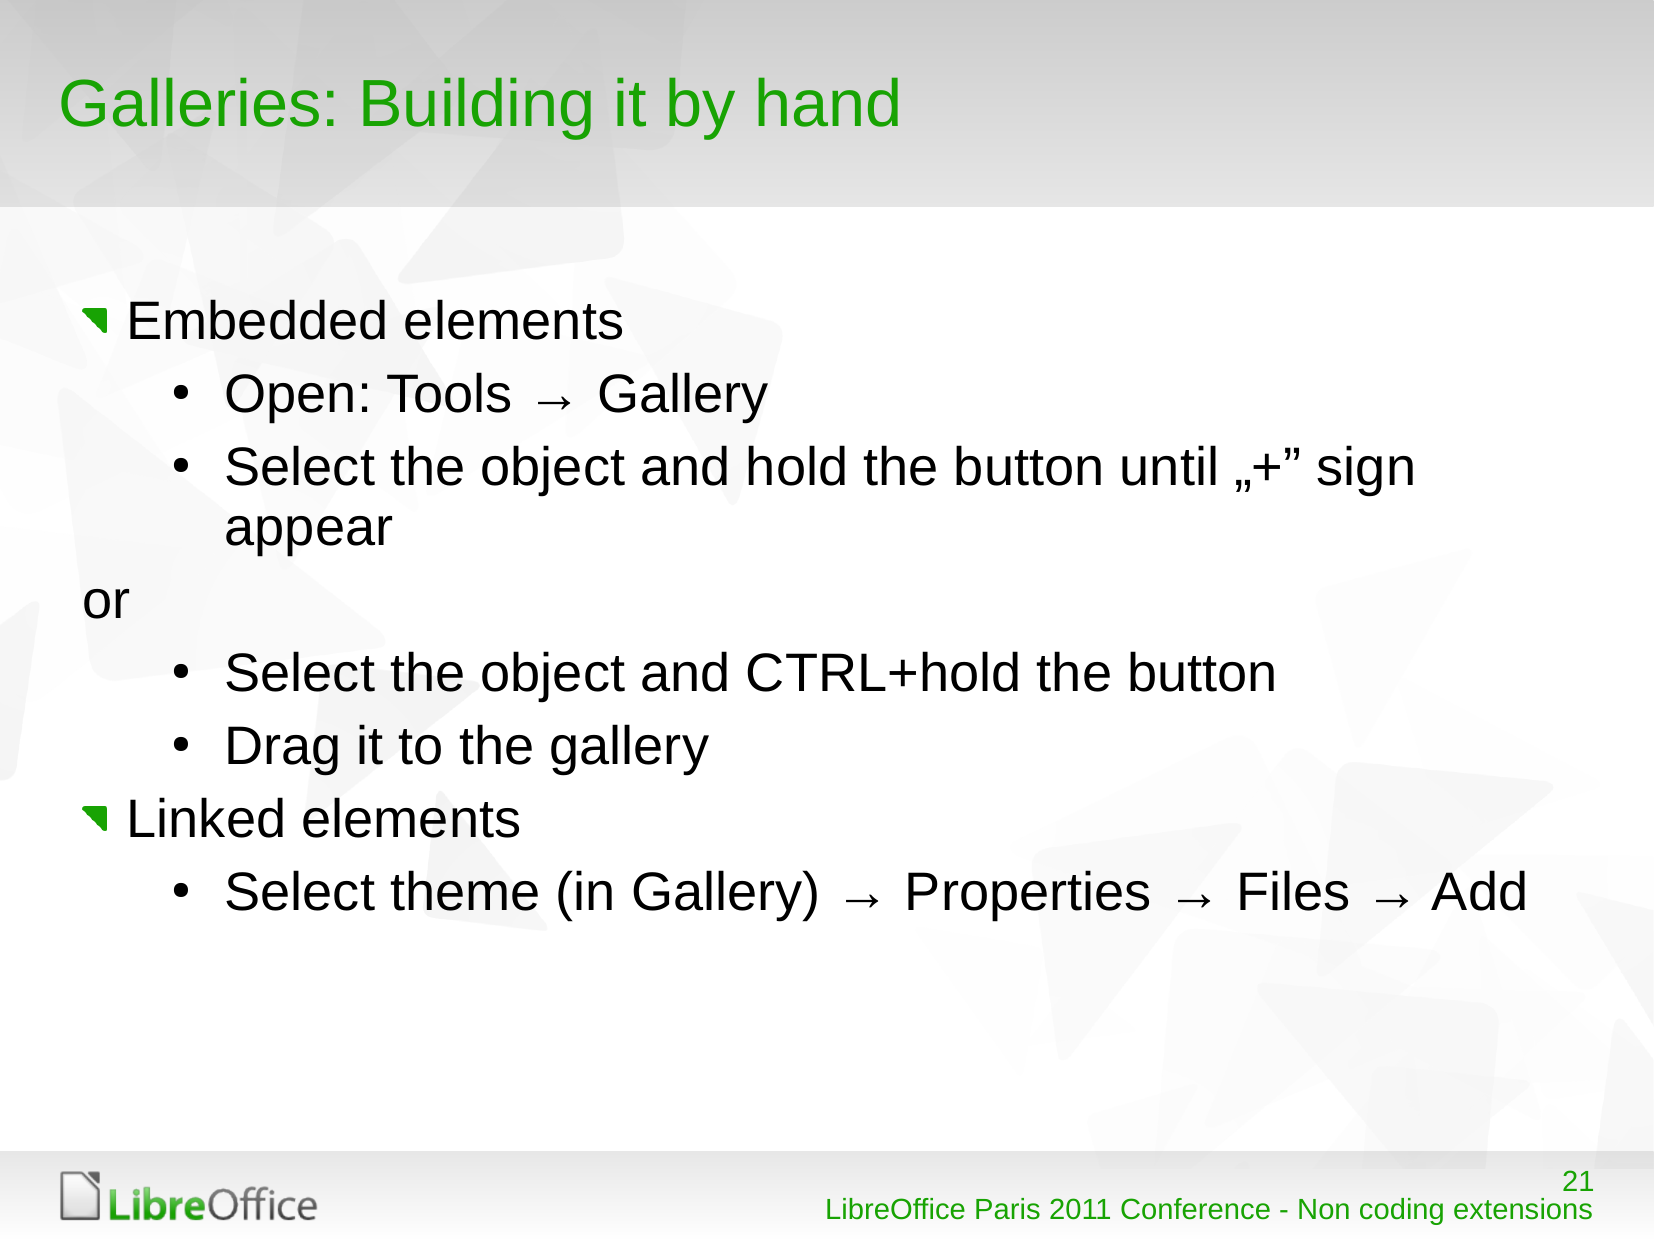

# Galleries: Building it by hand
Embedded elements
Open: Tools → Gallery
Select the object and hold the button until „+” sign appear
or
Select the object and CTRL+hold the button
Drag it to the gallery
Linked elements
Select theme (in Gallery) → Properties → Files → Add
21
LibreOffice Paris 2011 Conference - Non coding extensions